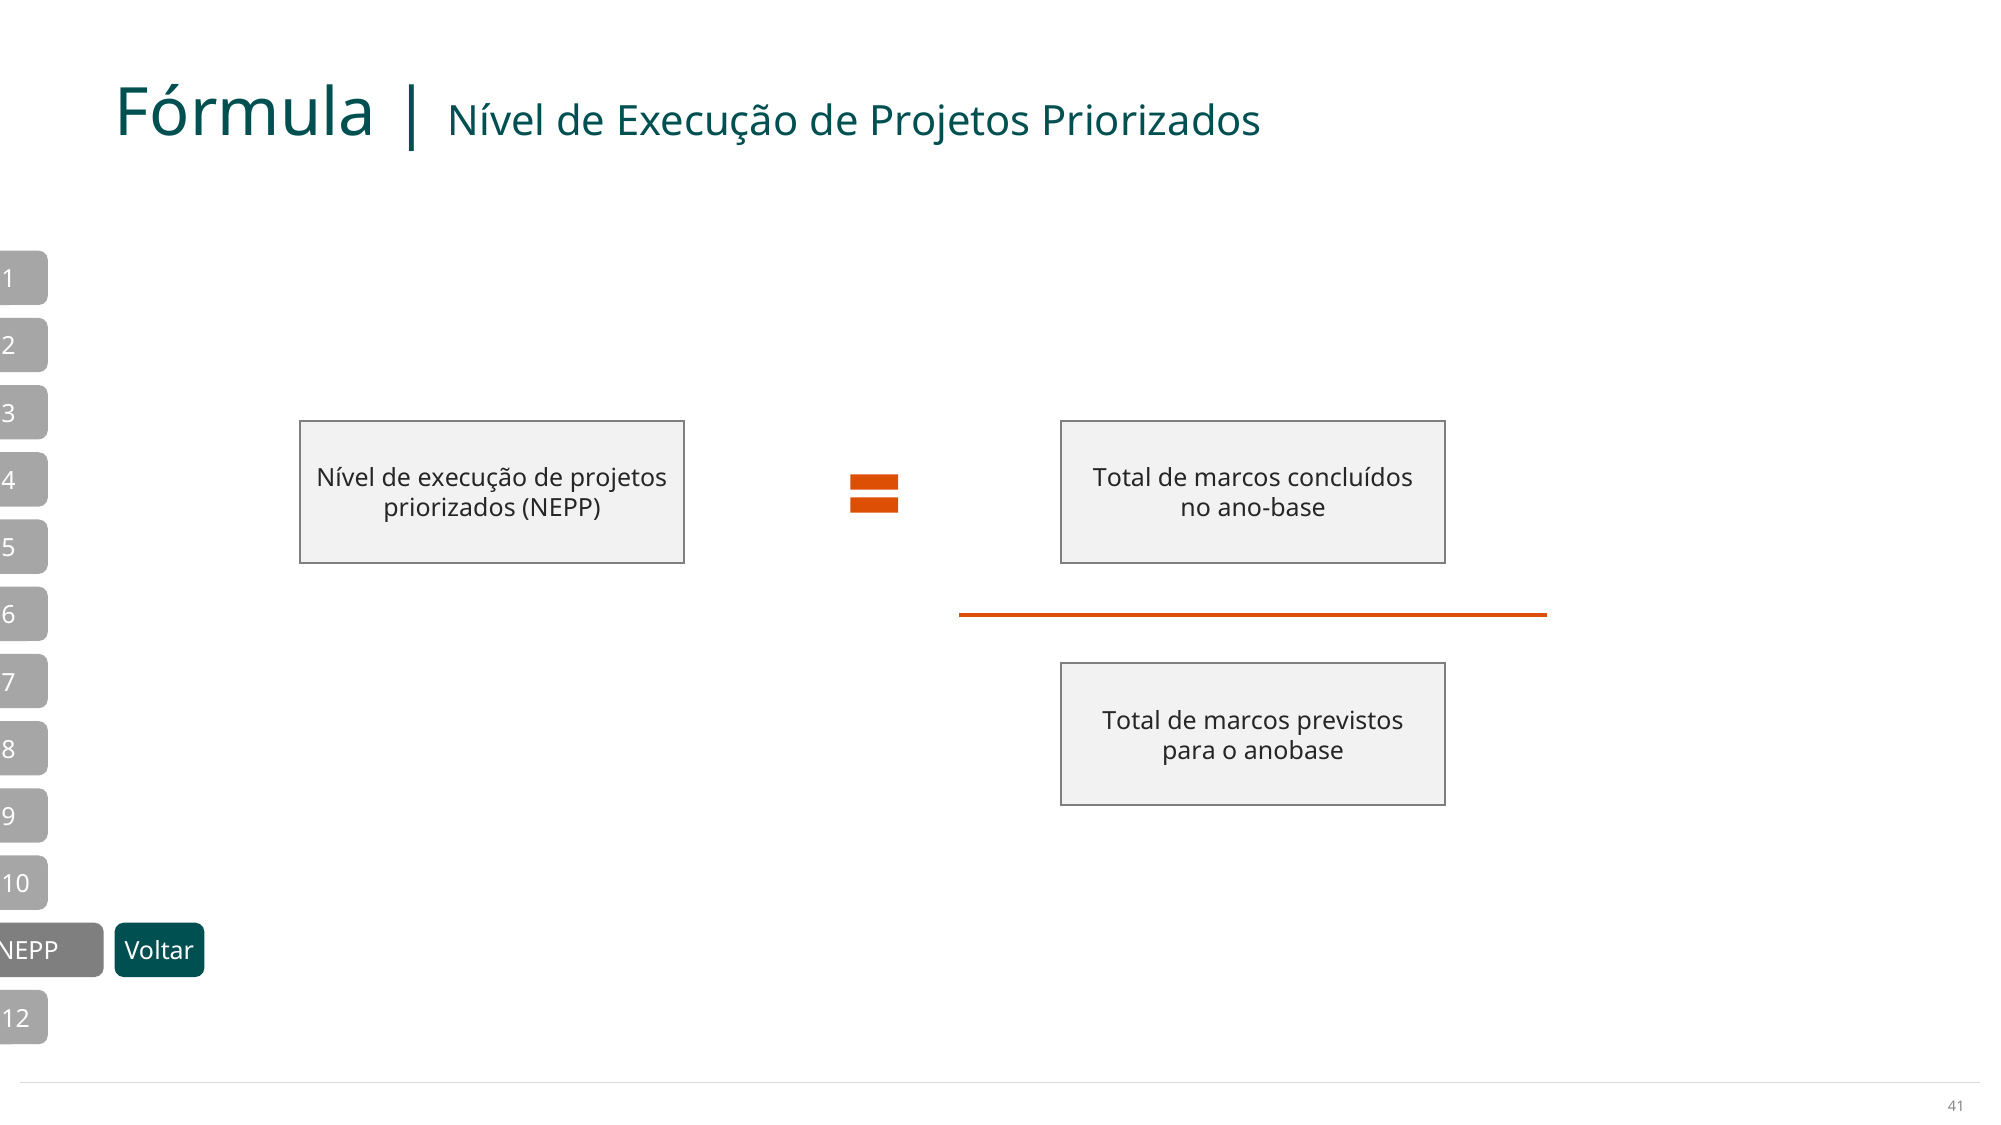

# Fórmula | Nível de Execução de Projetos Priorizados
1
2
3
Nível de execução de projetos priorizados (NEPP)
Total de marcos concluídos no ano-base
4
5
6
7
Total de marcos previstos para o anobase
8
9
10
NEPP
Voltar
12